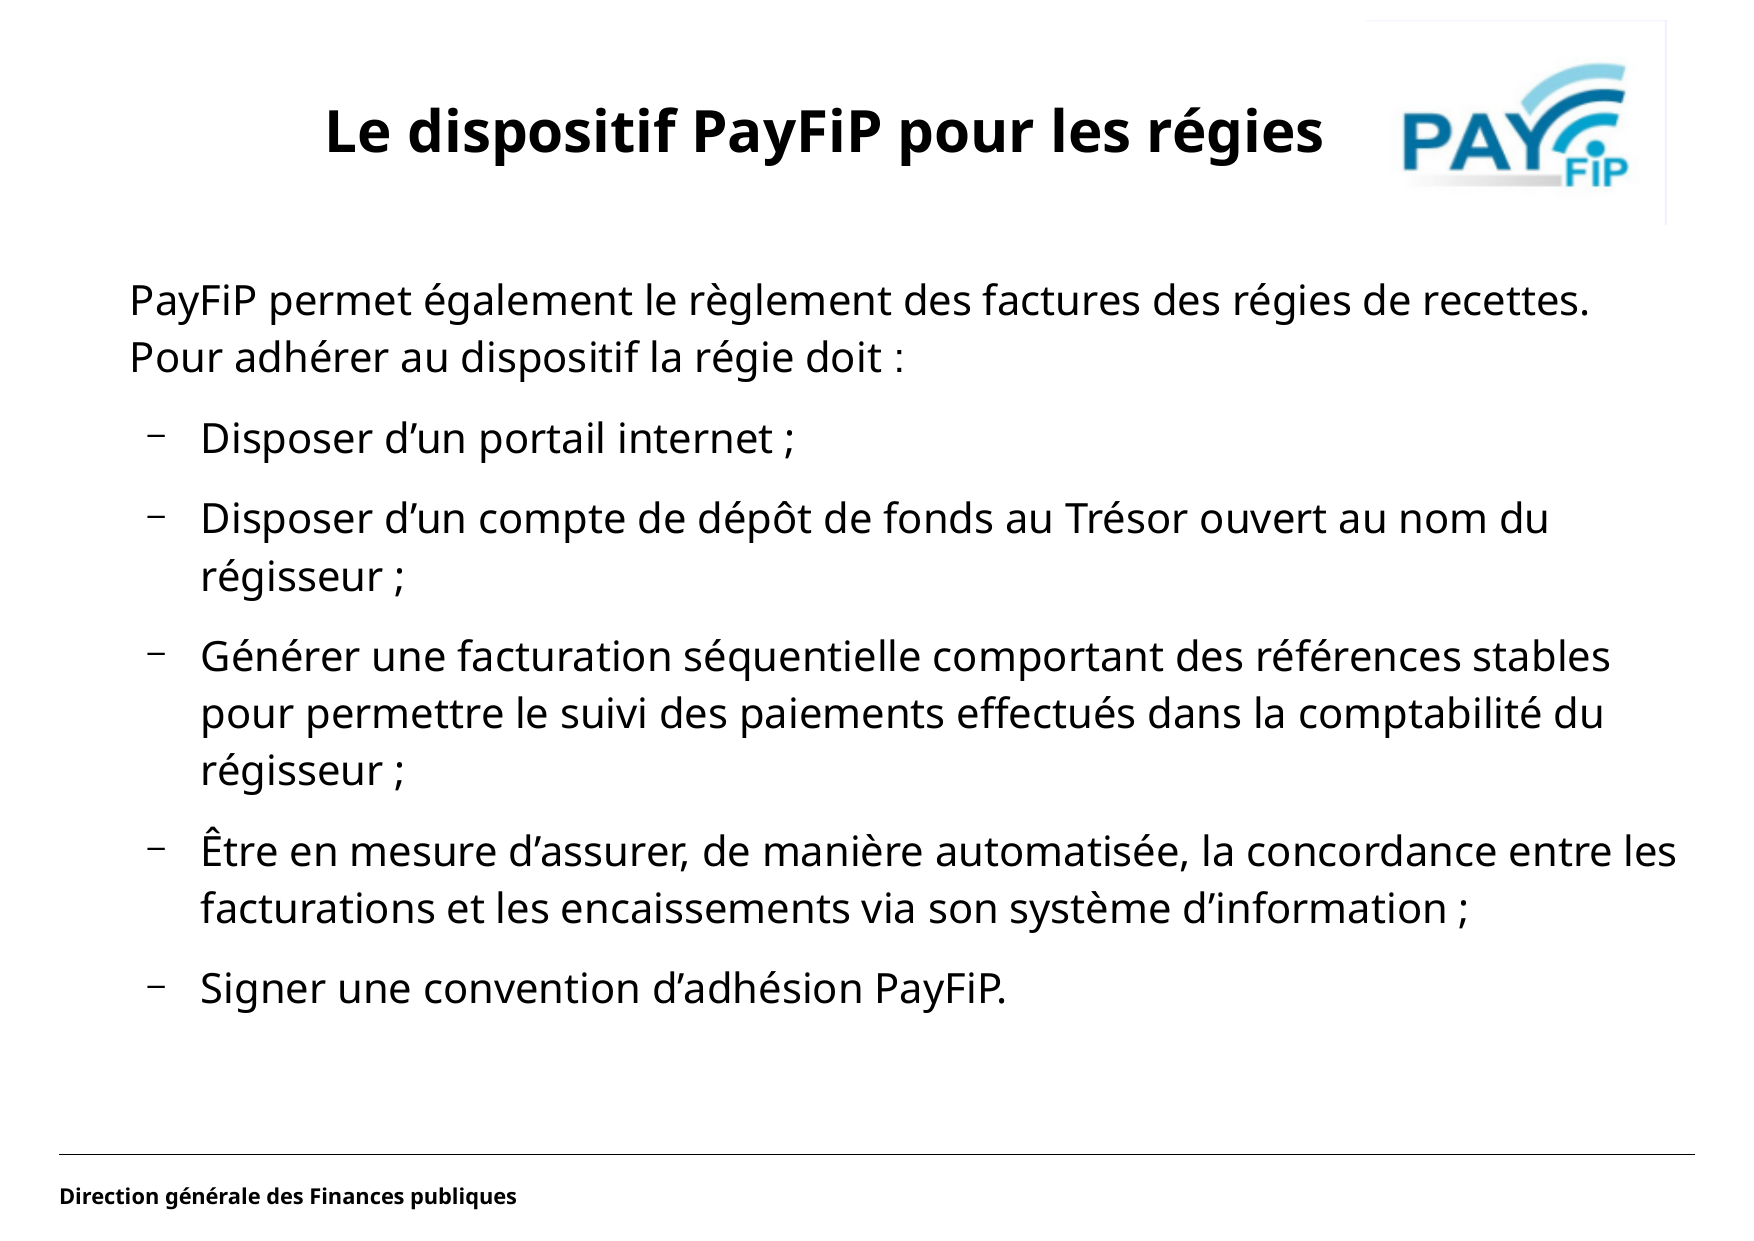

# Le dispositif PayFiP pour les régies
PayFiP permet également le règlement des factures des régies de recettes. Pour adhérer au dispositif la régie doit :
Disposer d’un portail internet ;
Disposer d’un compte de dépôt de fonds au Trésor ouvert au nom du régisseur ;
Générer une facturation séquentielle comportant des références stables pour permettre le suivi des paiements effectués dans la comptabilité du régisseur ;
Être en mesure d’assurer, de manière automatisée, la concordance entre les facturations et les encaissements via son système d’information ;
Signer une convention d’adhésion PayFiP.